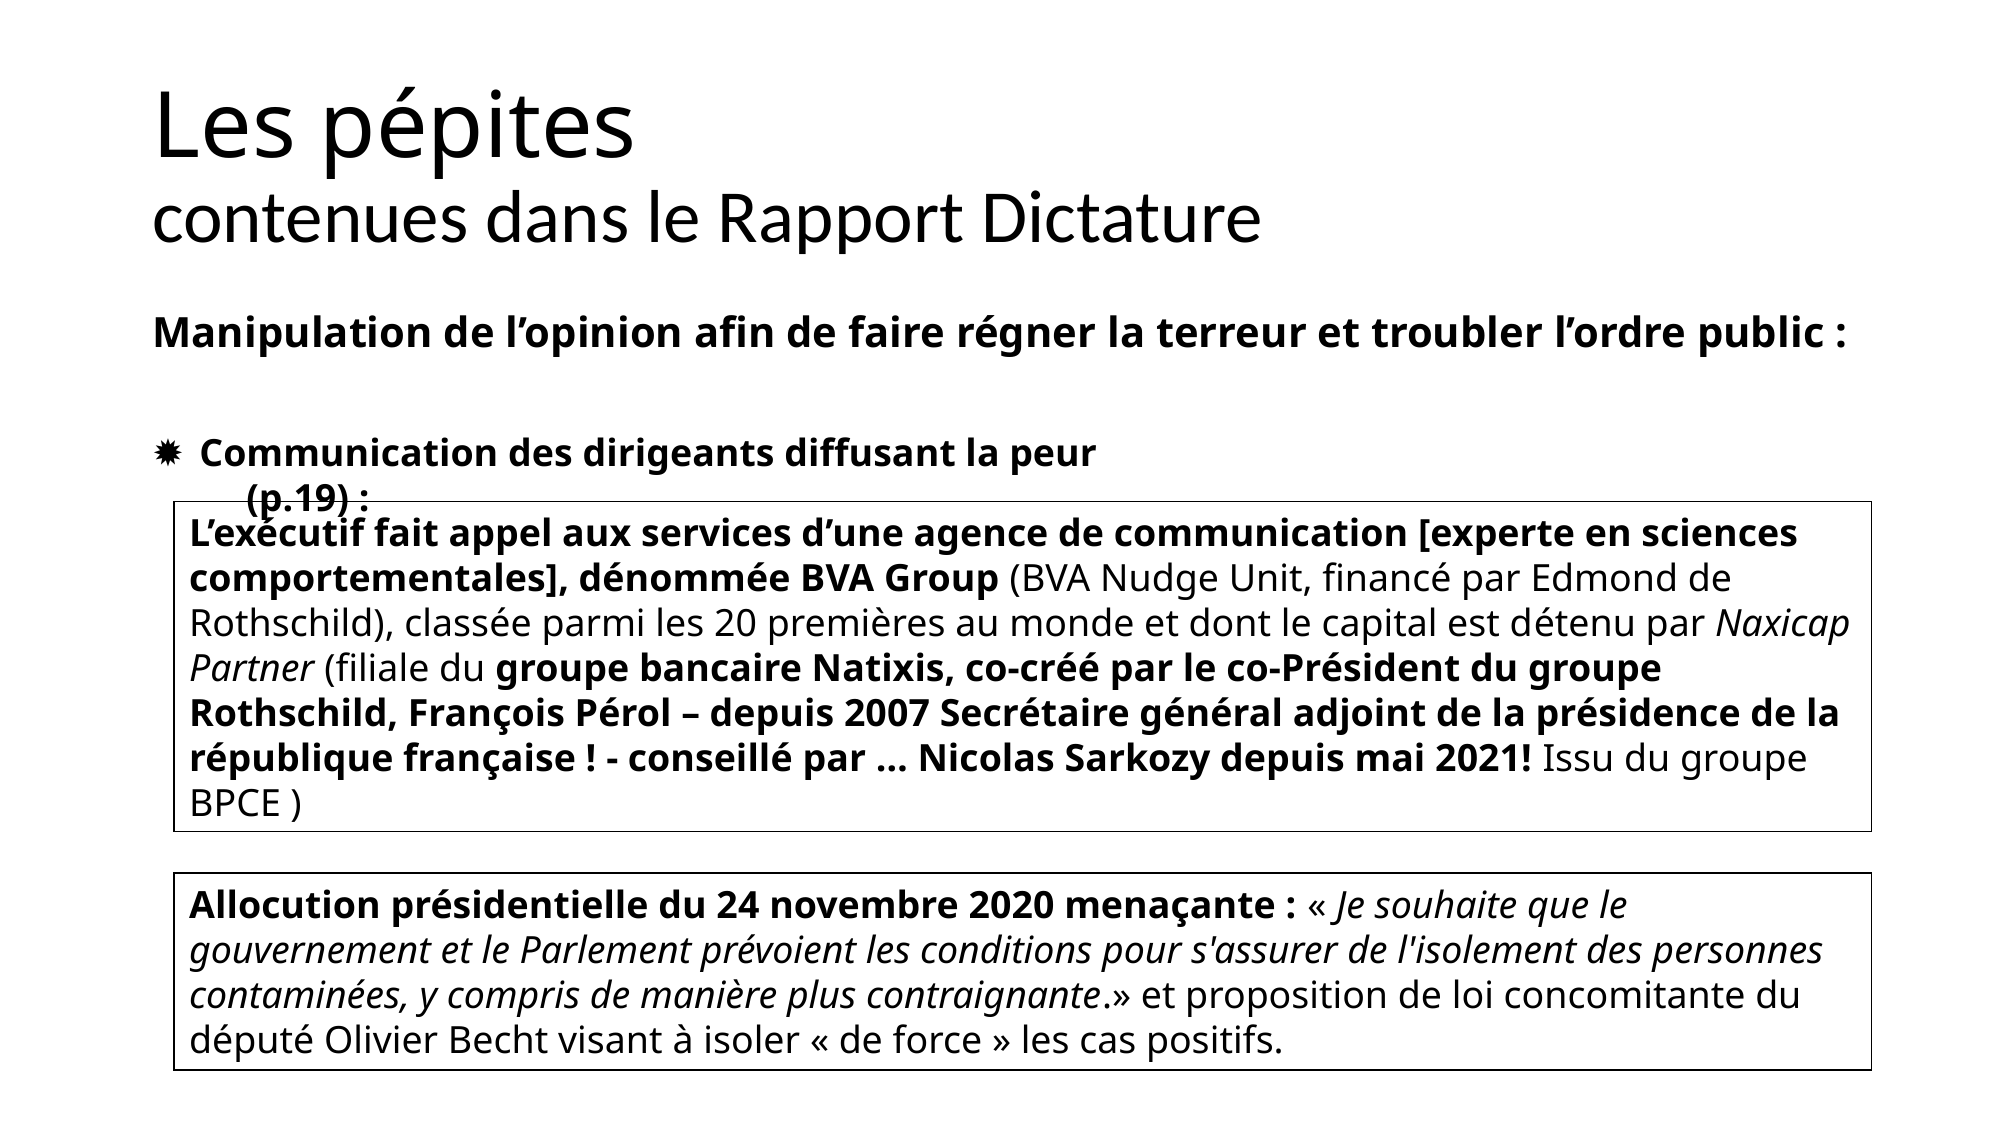

# Les pépites contenues dans le Rapport Dictature
Manipulation de l’opinion afin de faire régner la terreur et troubler l’ordre public :
Communication des dirigeants diffusant la peur (p.19) :
L’exécutif fait appel aux services d’une agence de communication [experte en sciences comportementales], dénommée BVA Group (BVA Nudge Unit, financé par Edmond de Rothschild), classée parmi les 20 premières au monde et dont le capital est détenu par Naxicap Partner (filiale du groupe bancaire Natixis, co-créé par le co-Président du groupe Rothschild, François Pérol – depuis 2007 Secrétaire général adjoint de la présidence de la république française ! - conseillé par … Nicolas Sarkozy depuis mai 2021! Issu du groupe BPCE )
Allocution présidentielle du 24 novembre 2020 menaçante : « Je souhaite que le gouvernement et le Parlement prévoient les conditions pour s'assurer de l'isolement des personnes contaminées, y compris de manière plus contraignante.» et proposition de loi concomitante du député Olivier Becht visant à isoler « de force » les cas positifs.